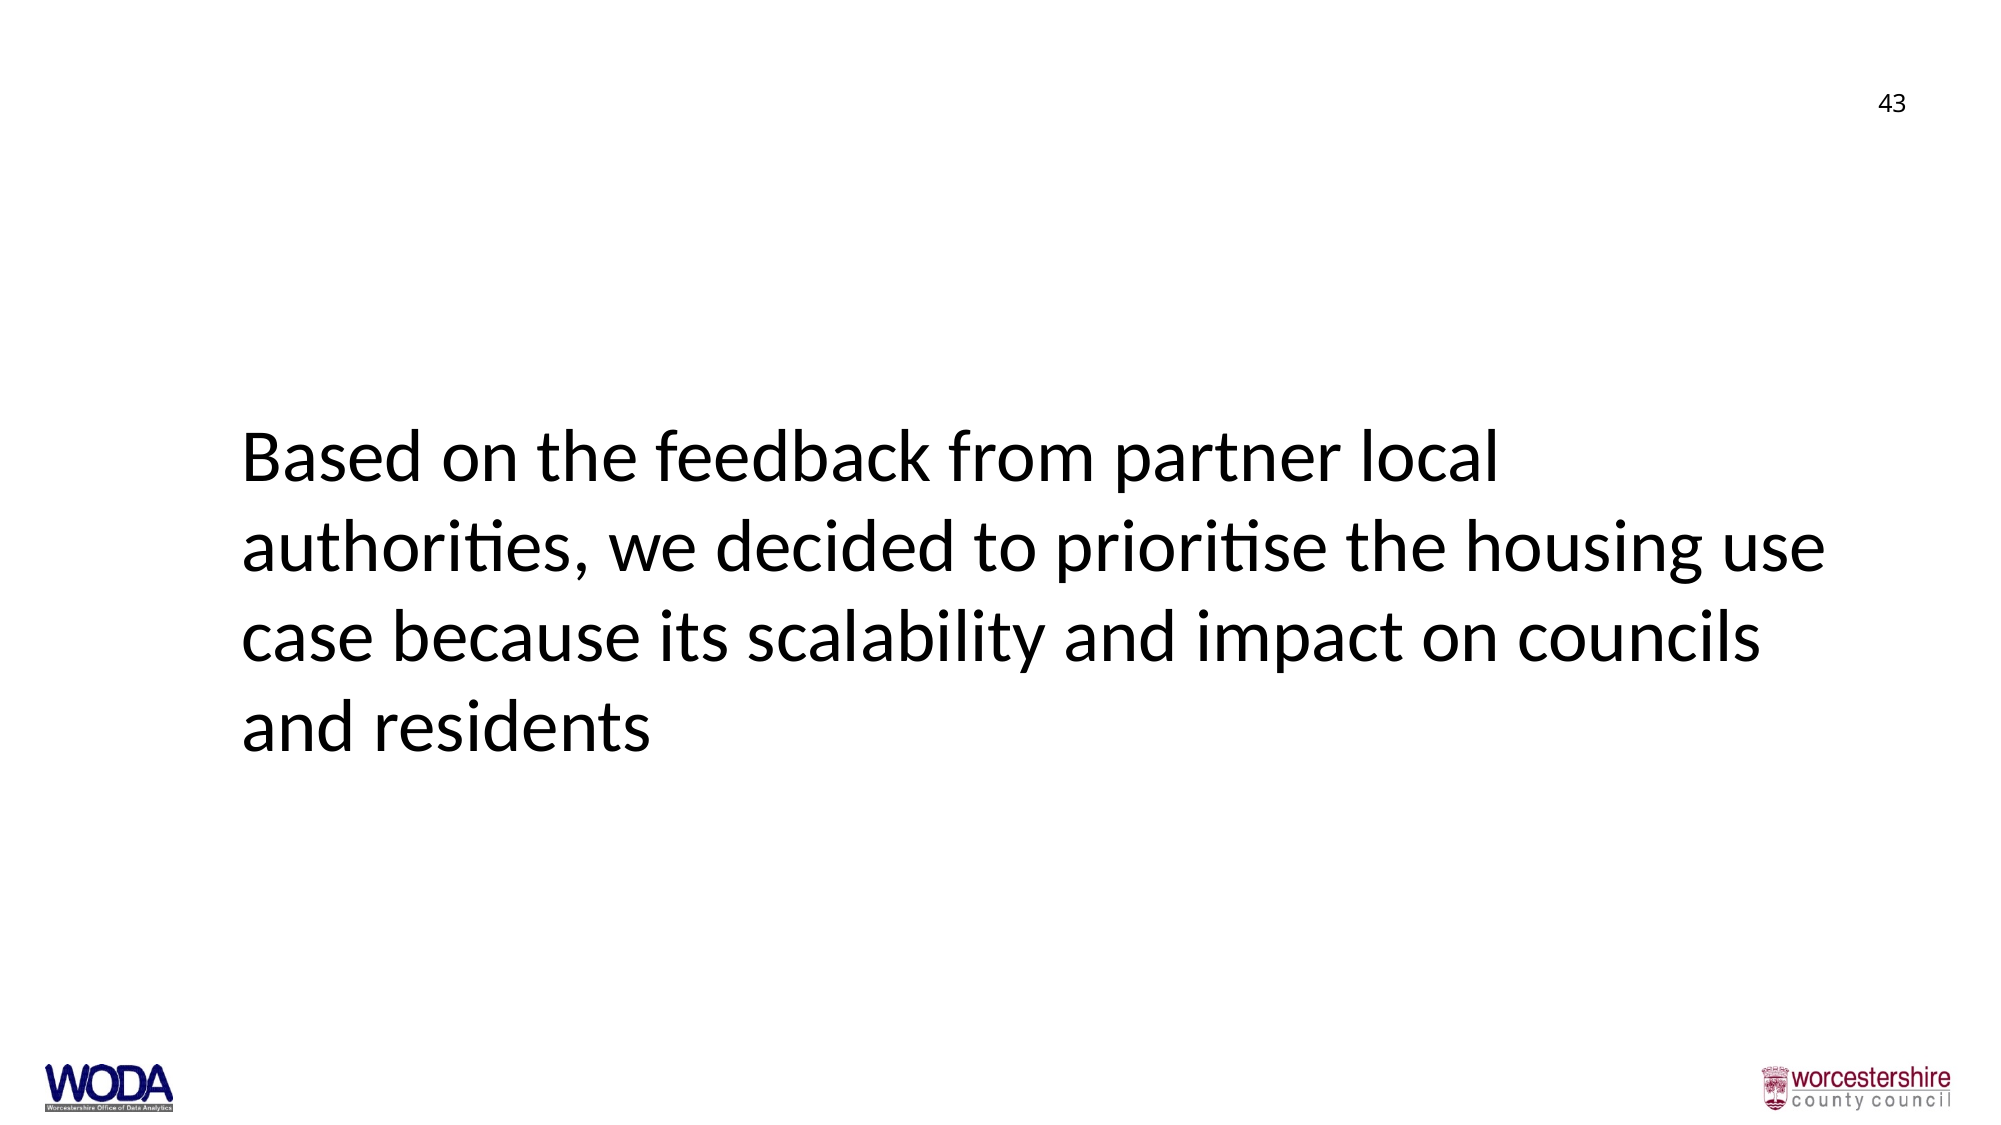

Based on the feedback from partner local authorities, we decided to prioritise the housing use case because its scalability and impact on councils and residents